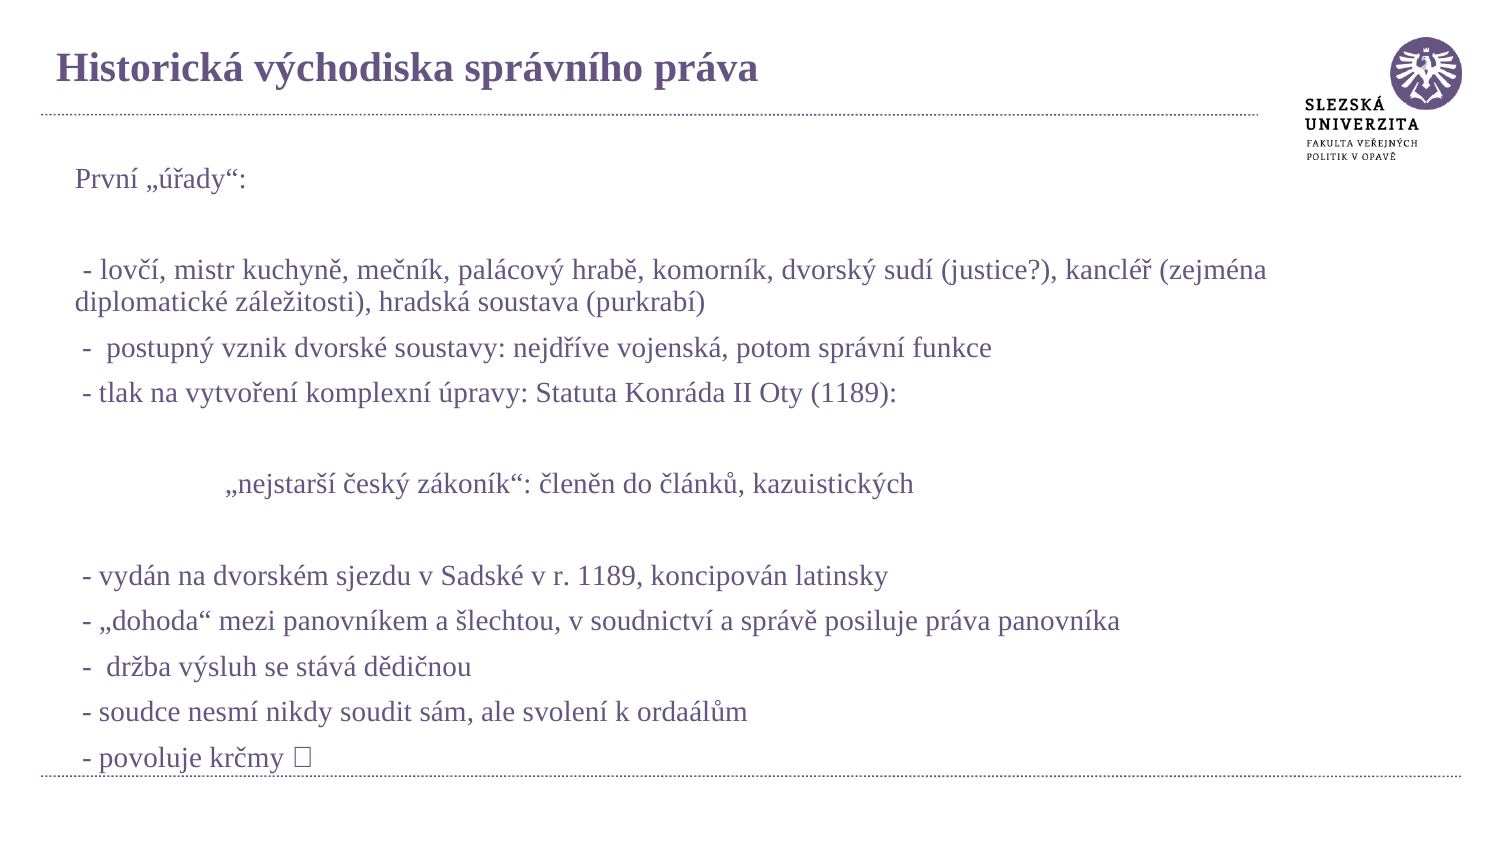

# Historická východiska správního práva
První „úřady“:
 - lovčí, mistr kuchyně, mečník, palácový hrabě, komorník, dvorský sudí (justice?), kancléř (zejména diplomatické záležitosti), hradská soustava (purkrabí)
 - postupný vznik dvorské soustavy: nejdříve vojenská, potom správní funkce
 - tlak na vytvoření komplexní úpravy: Statuta Konráda II Oty (1189):
		„nejstarší český zákoník“: členěn do článků, kazuistických
 - vydán na dvorském sjezdu v Sadské v r. 1189, koncipován latinsky
 - „dohoda“ mezi panovníkem a šlechtou, v soudnictví a správě posiluje práva panovníka
 - držba výsluh se stává dědičnou
 - soudce nesmí nikdy soudit sám, ale svolení k ordaálům
 - povoluje krčmy 